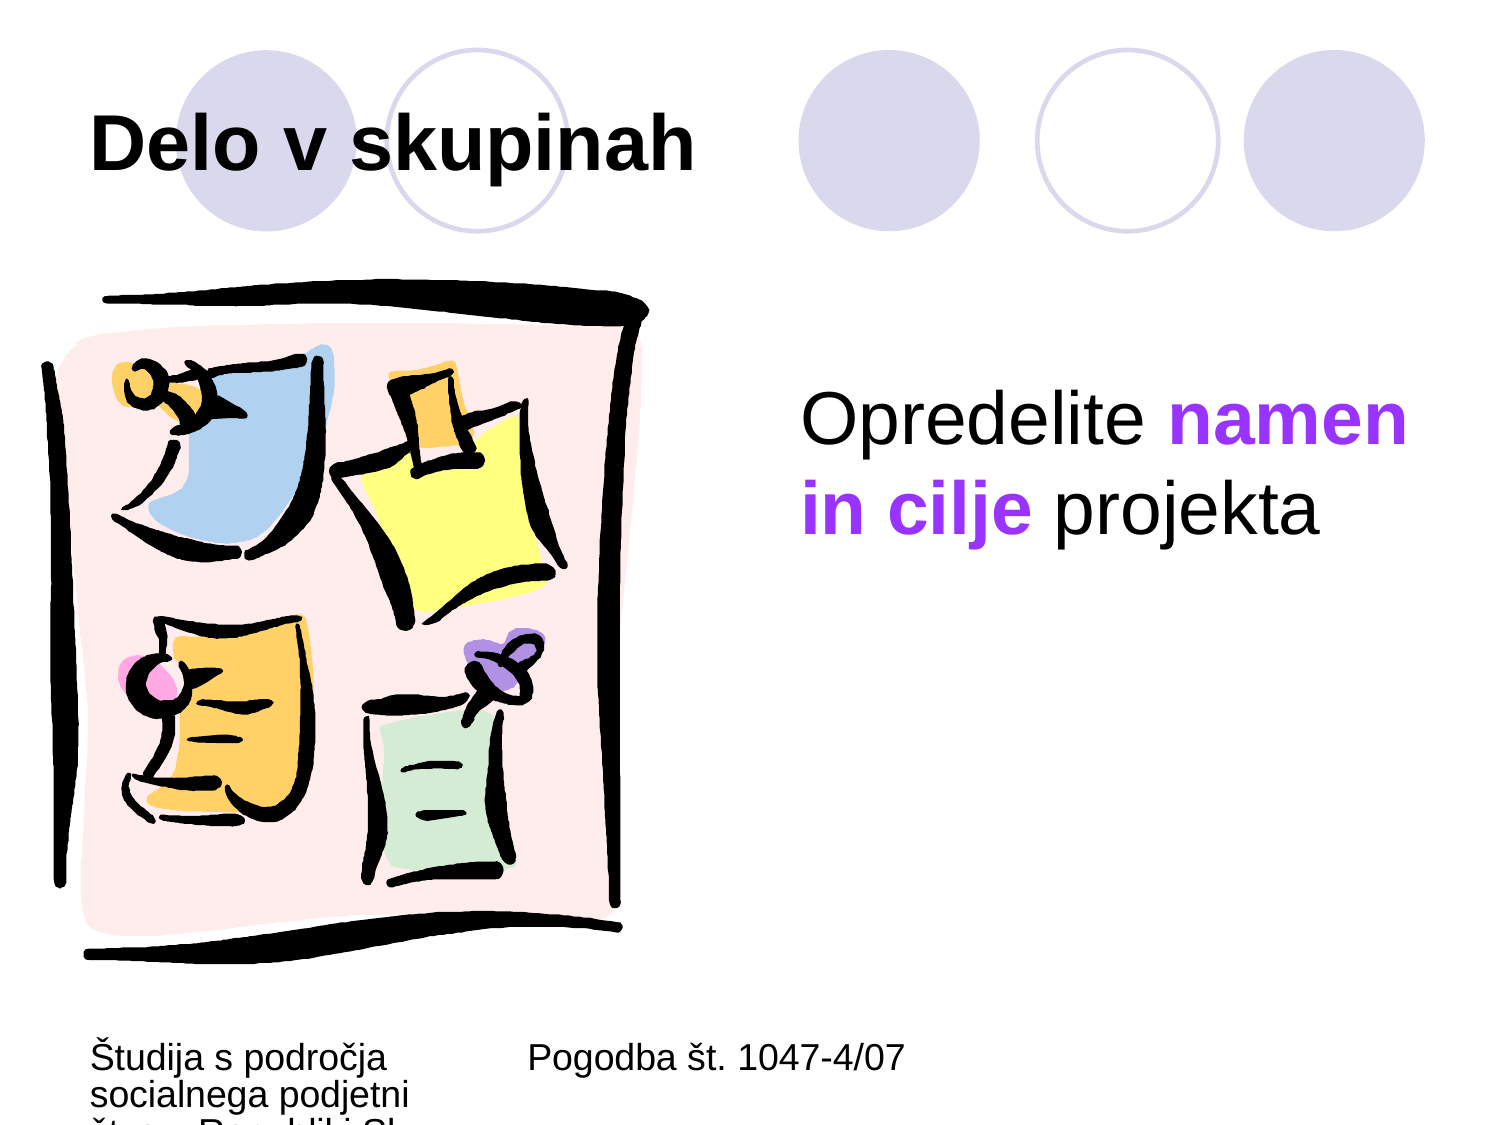

# Delo v skupinah
Opredelite namen in cilje projekta
Študija s področja socialnega podjetništva v Republiki Sloveniji;
Pogodba št. 1047-4/07